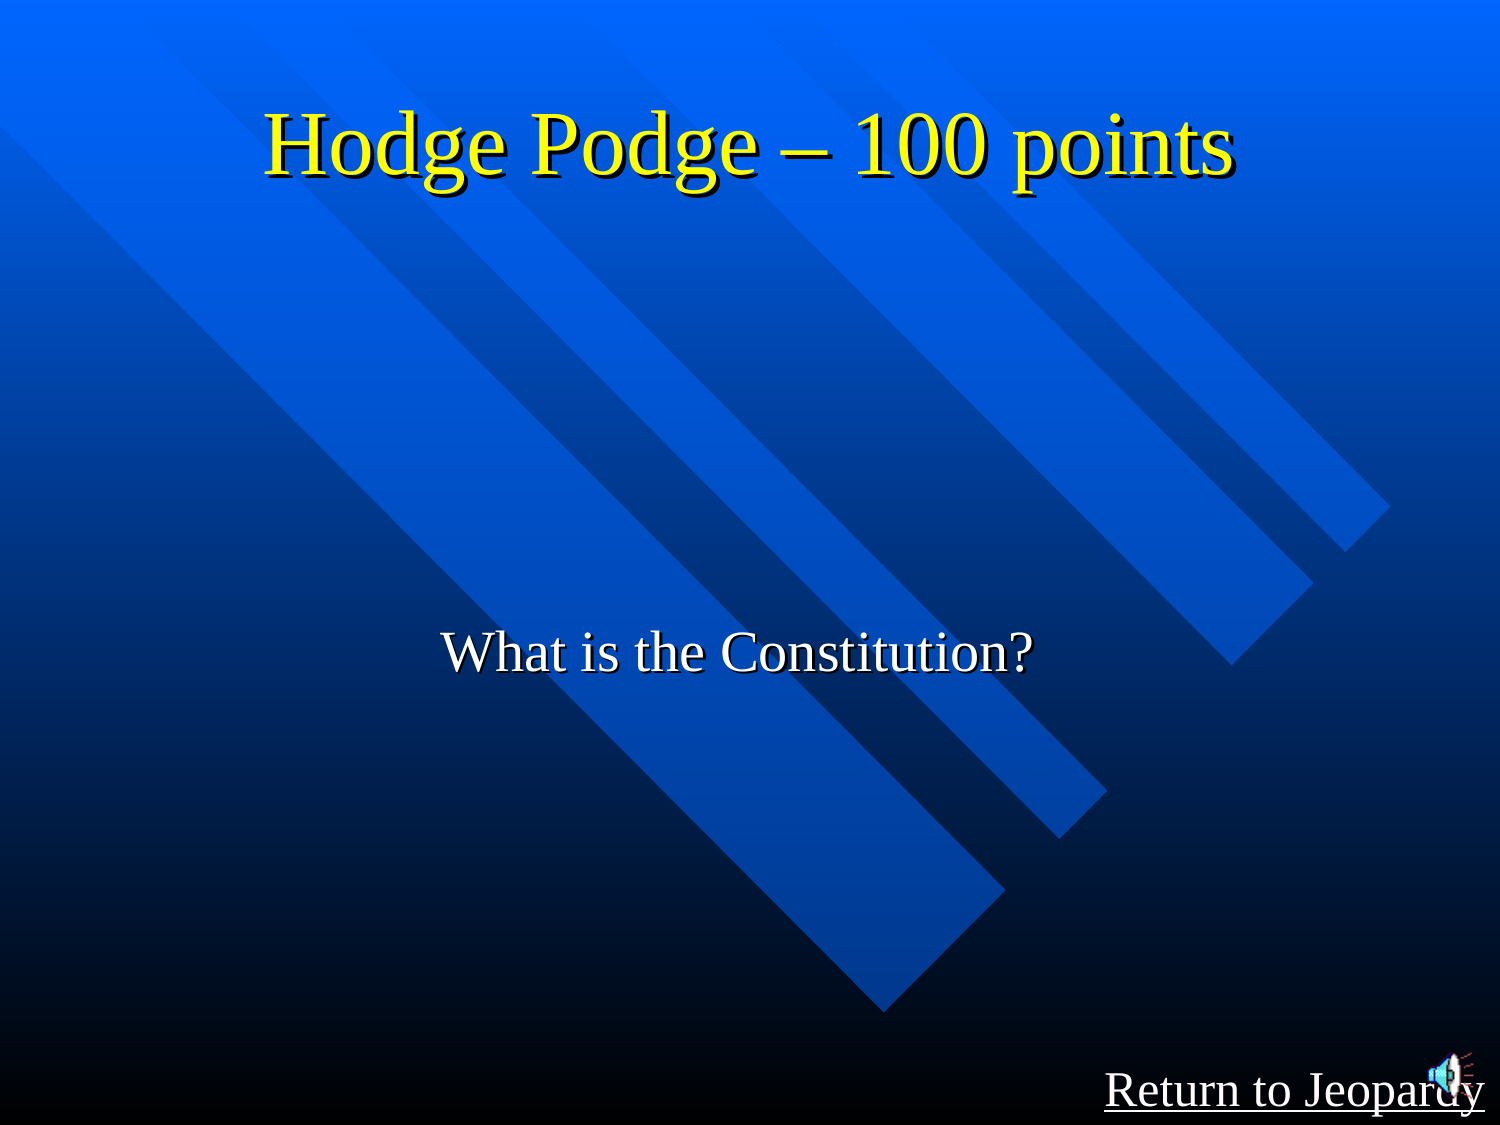

# Hodge Podge – 100 points
| What is the Constitution? |
| --- |
Return to Jeopardy